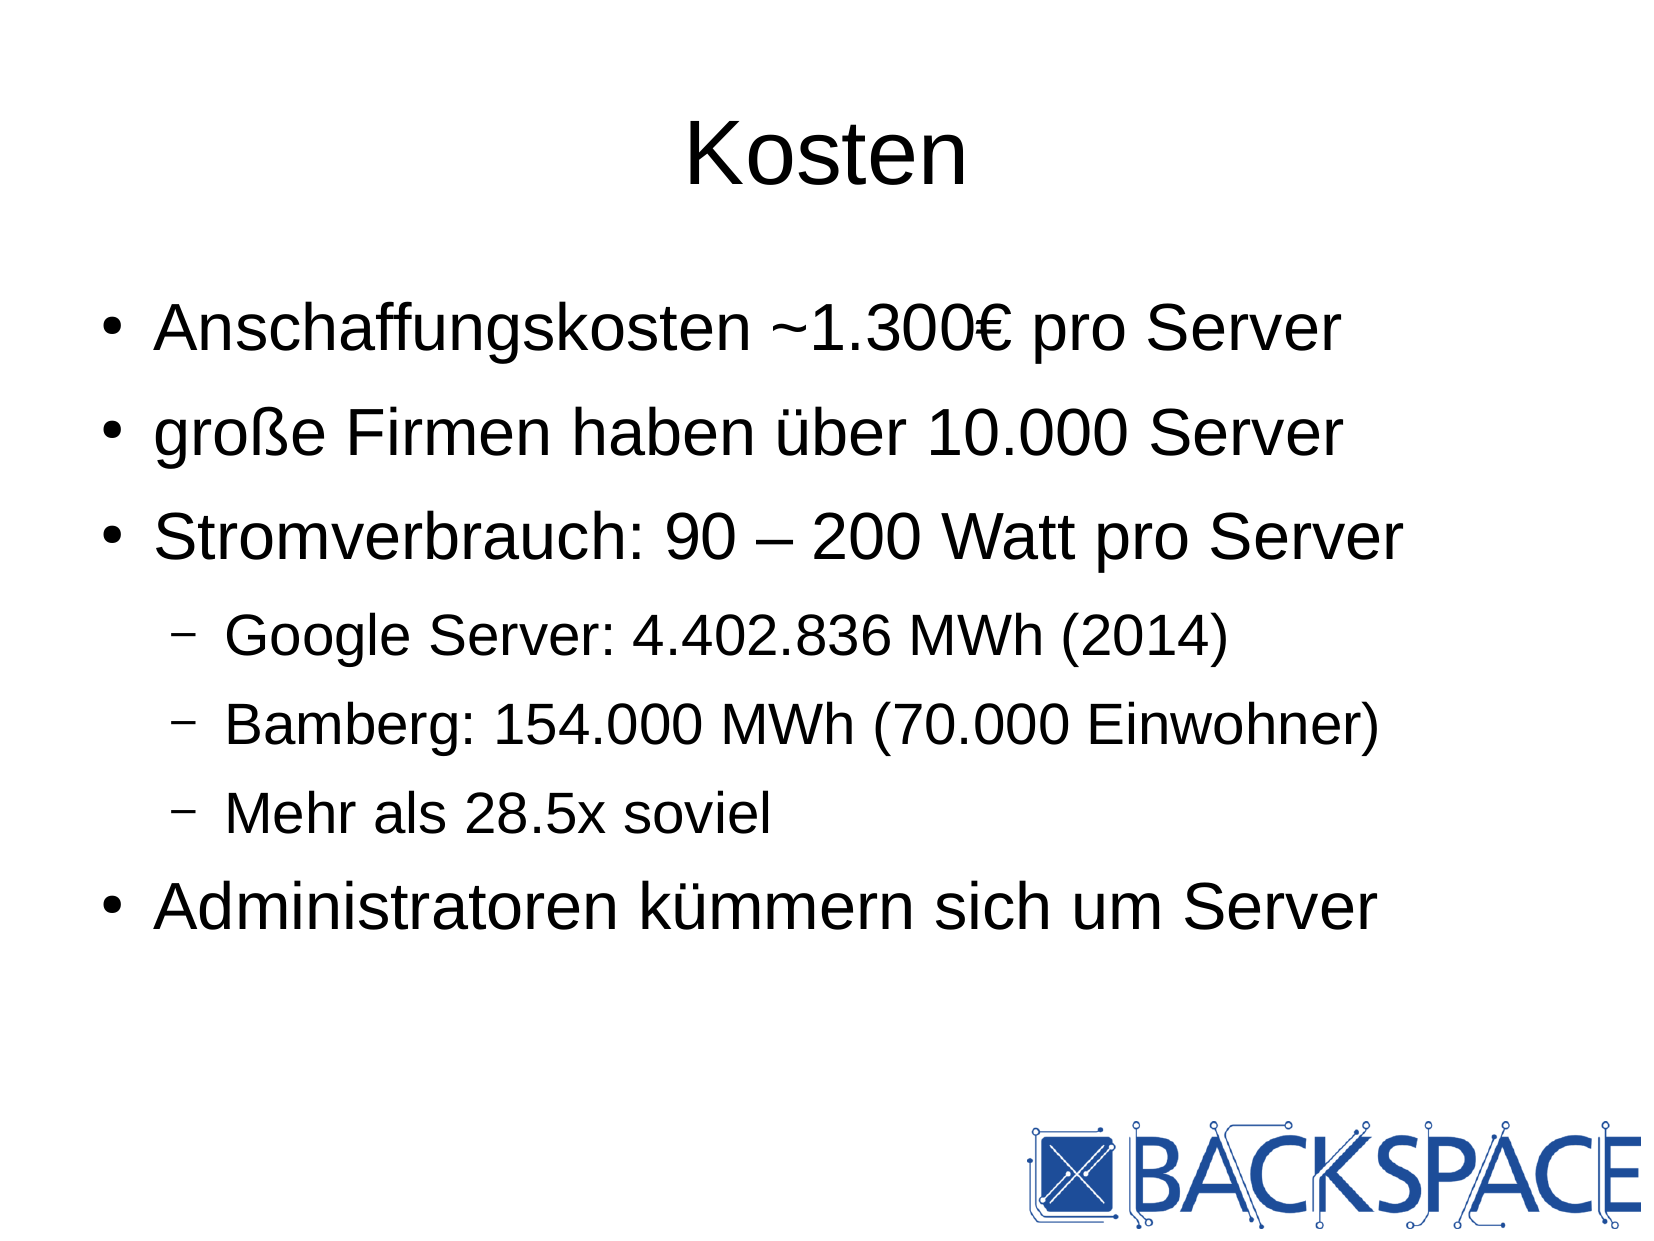

# Kosten
Anschaffungskosten ~1.300€ pro Server
große Firmen haben über 10.000 Server
Stromverbrauch: 90 – 200 Watt pro Server
Google Server: 4.402.836 MWh (2014)
Bamberg: 154.000 MWh (70.000 Einwohner)
Mehr als 28.5x soviel
Administratoren kümmern sich um Server